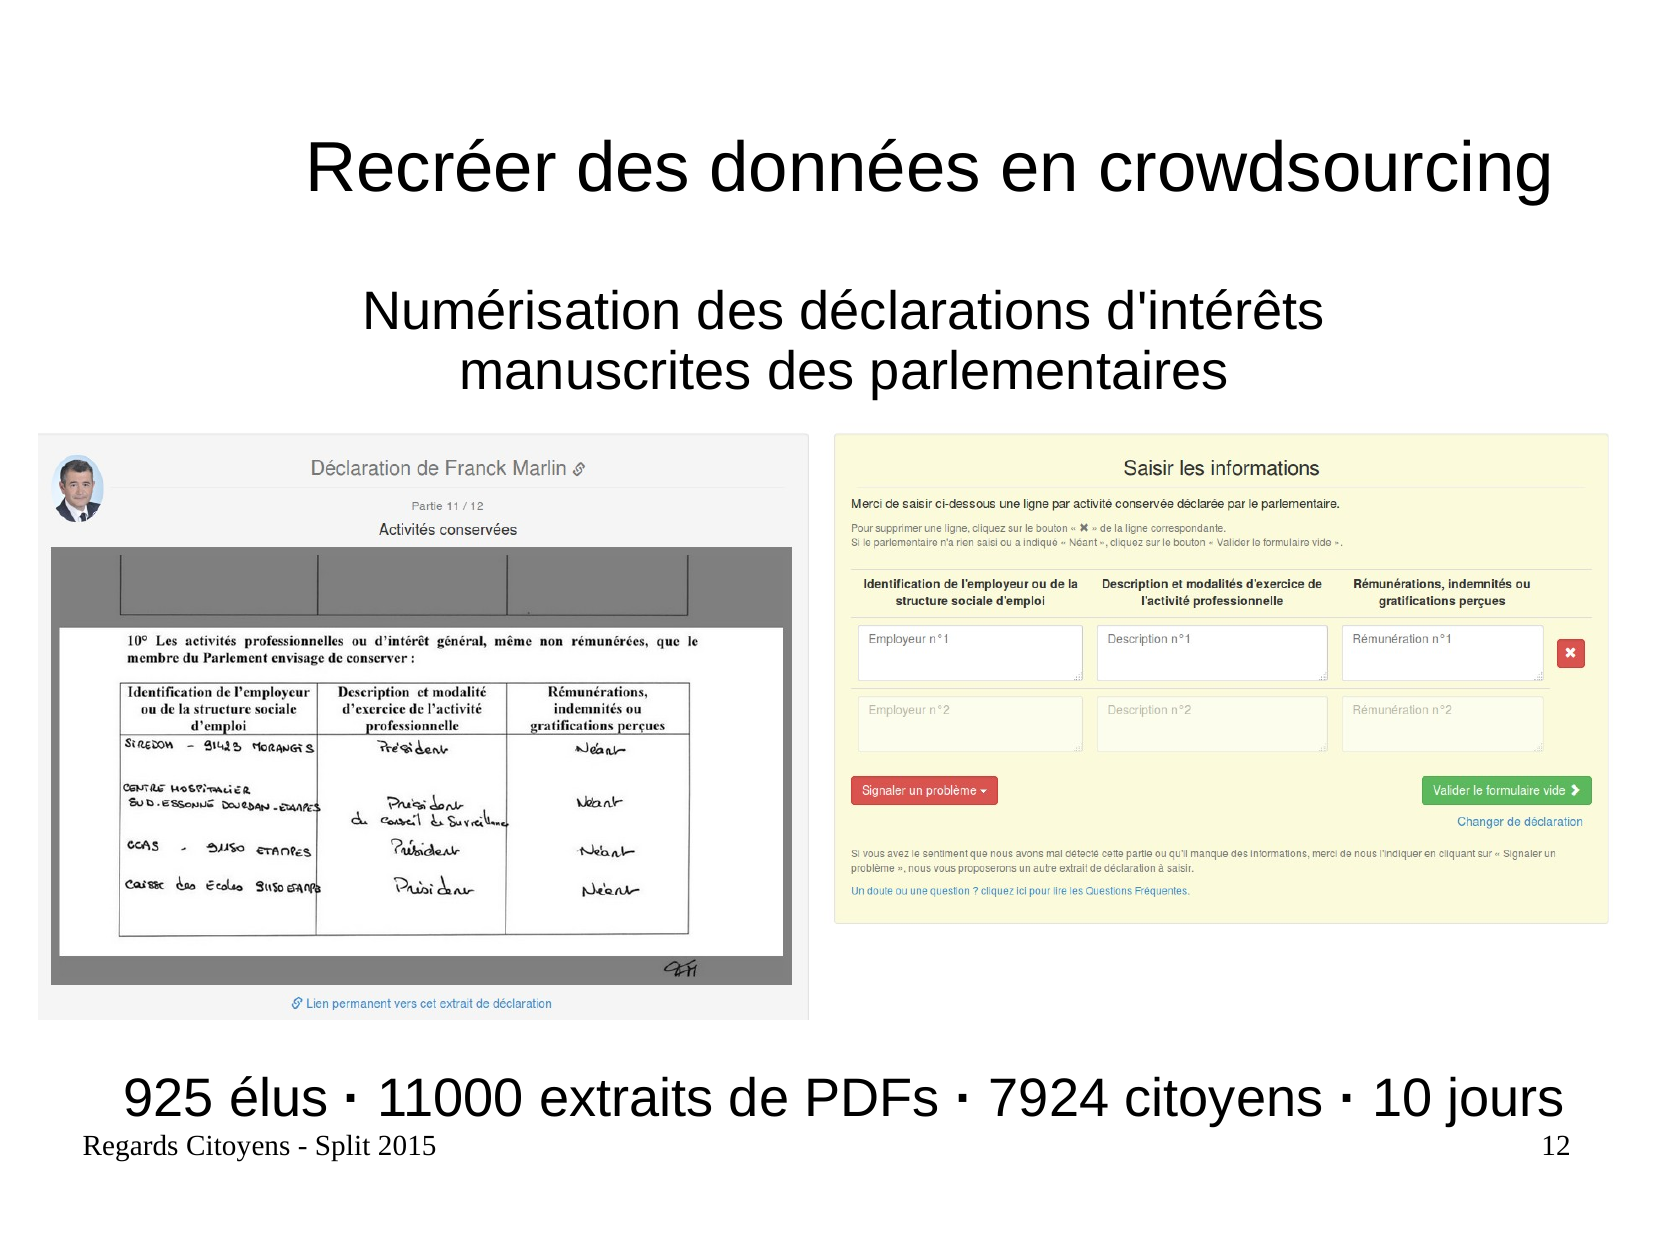

# Recréer des données en crowdsourcing
Numérisation des déclarations d'intérêts
manuscrites des parlementaires
925 élus · 11000 extraits de PDFs · 7924 citoyens · 10 jours
Regards Citoyens - Split 2015
12